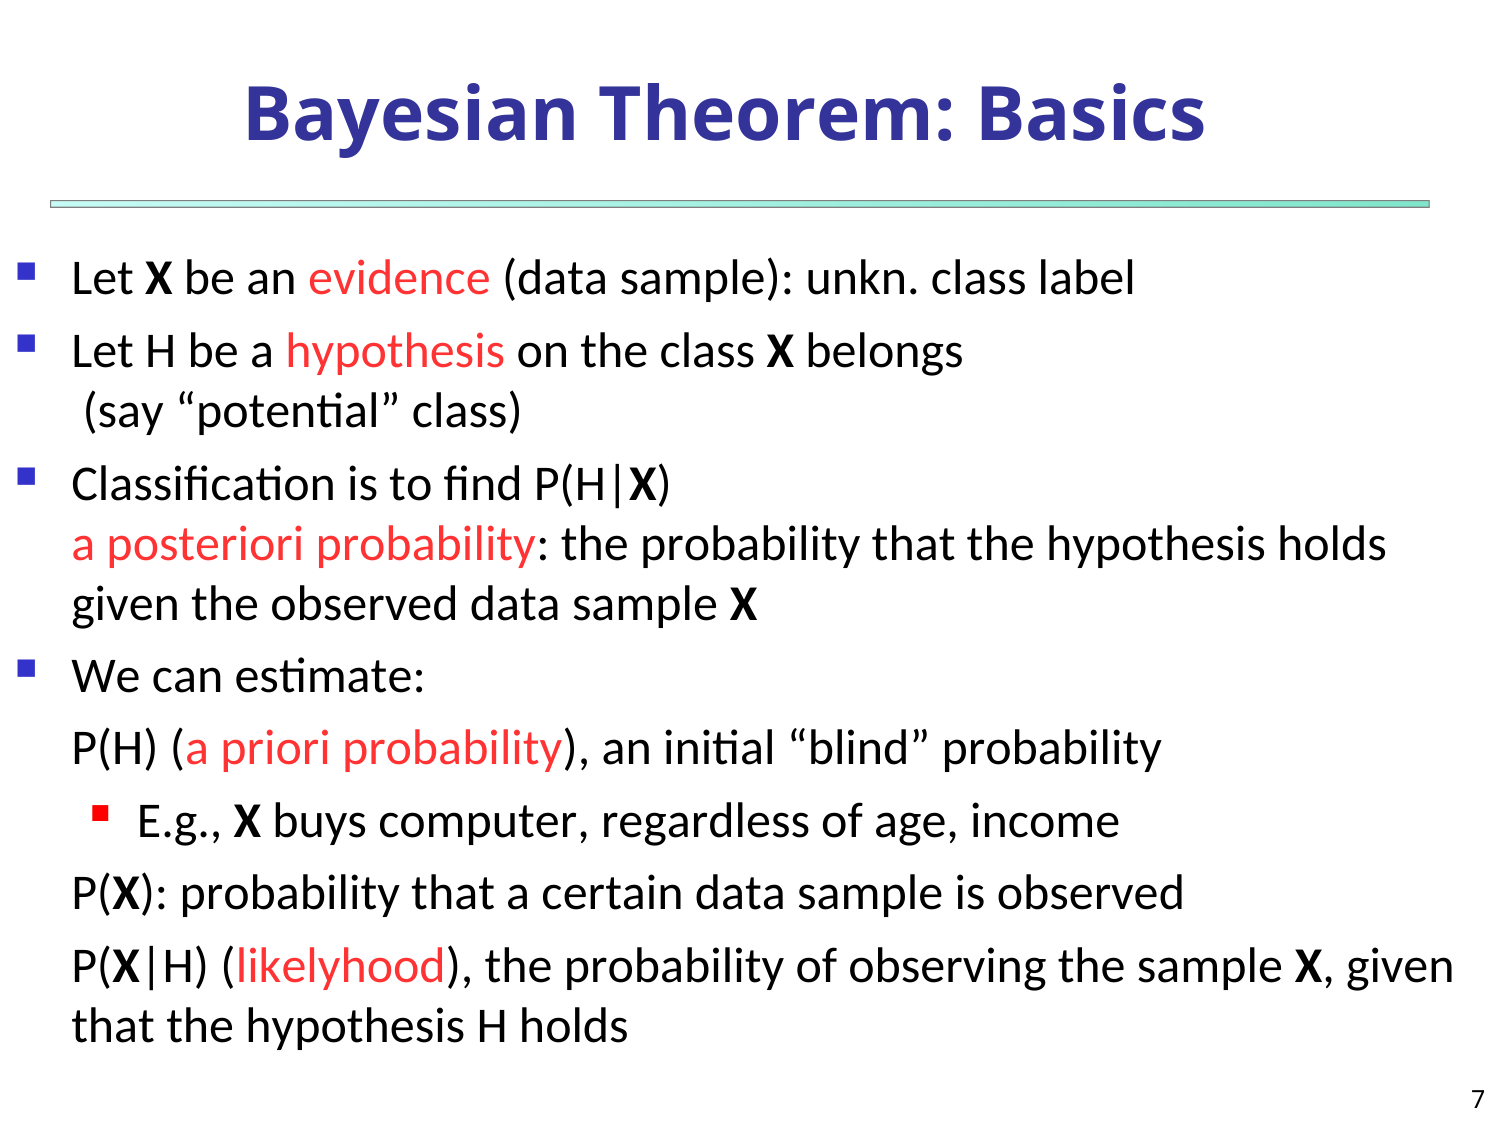

# Bayesian Theorem: Basics
Let X be an evidence (data sample): unkn. class label
Let H be a hypothesis on the class X belongs
 (say “potential” class)
Classification is to find P(H|X)
a posteriori probability: the probability that the hypothesis holds given the observed data sample X
We can estimate:
P(H) (a priori probability), an initial “blind” probability
E.g., X buys computer, regardless of age, income
P(X): probability that a certain data sample is observed
P(X|H) (likelyhood), the probability of observing the sample X, given that the hypothesis H holds
6